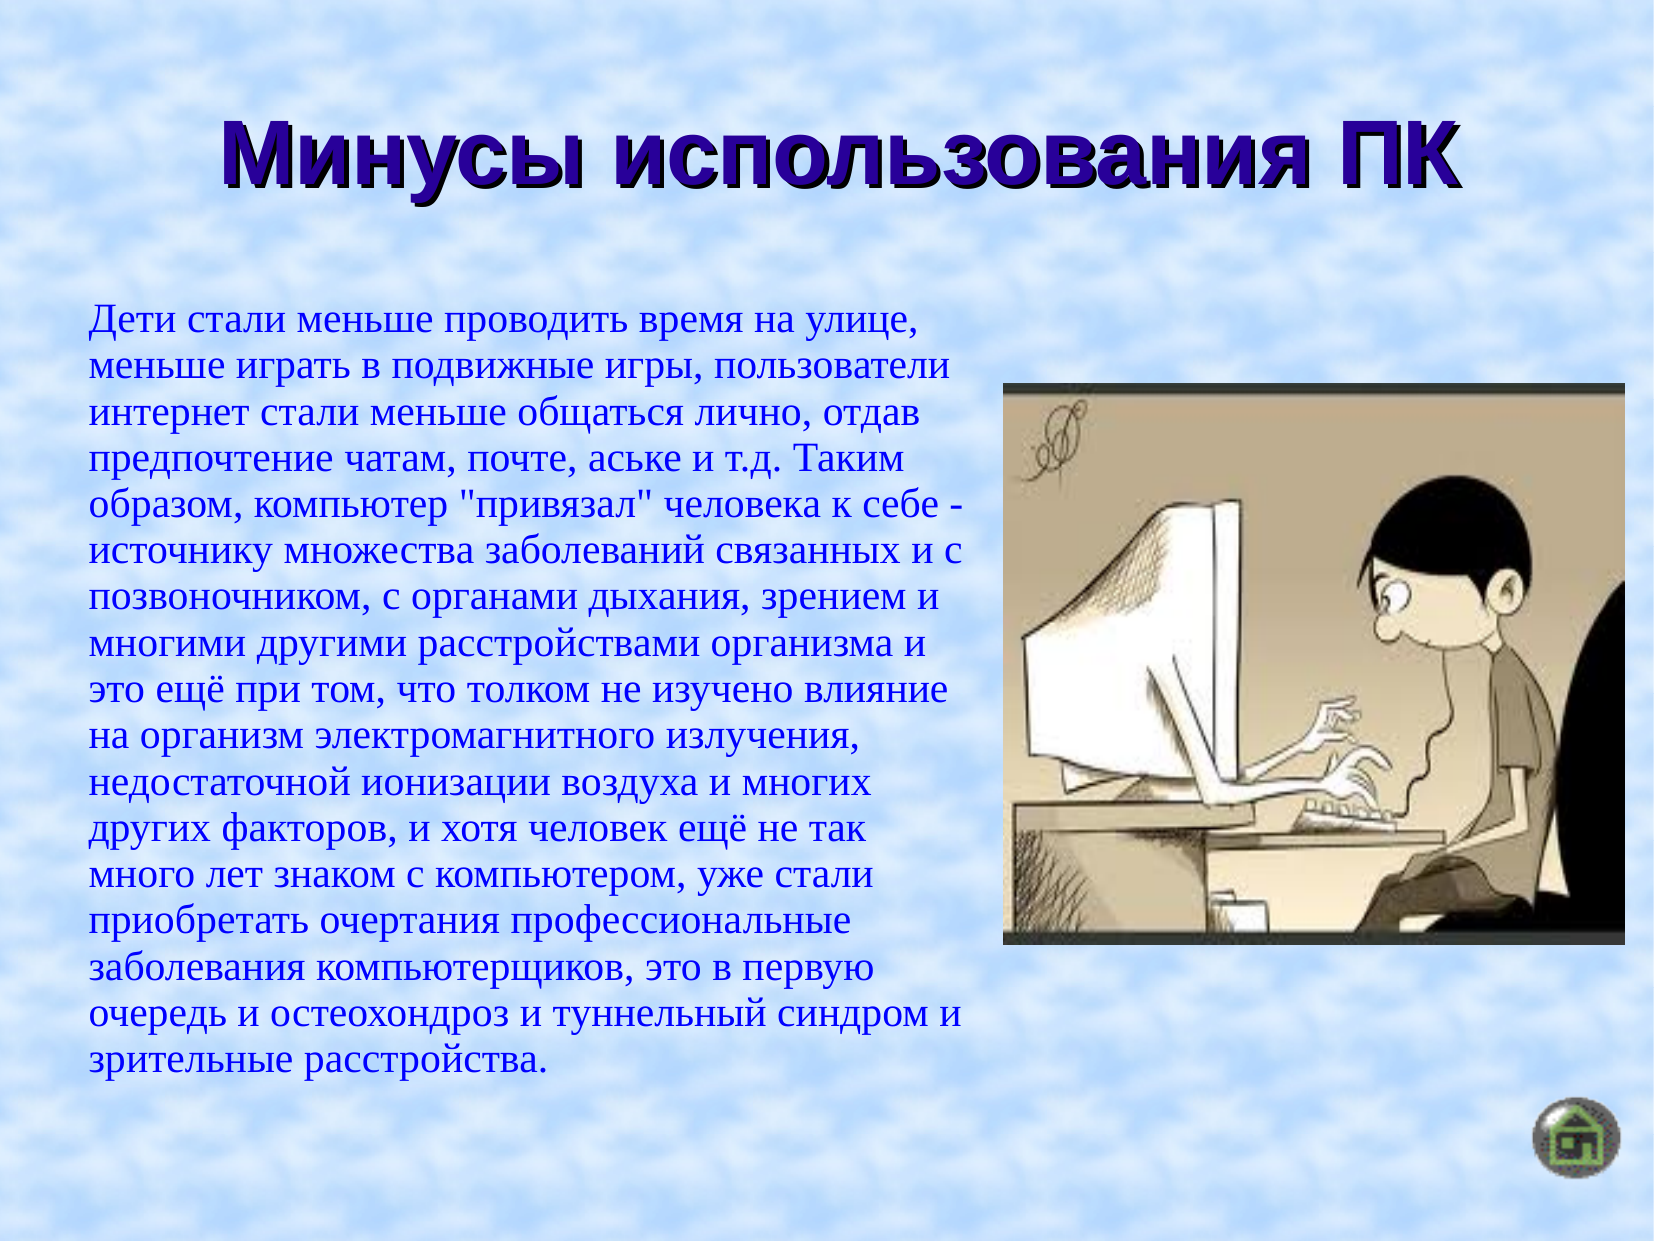

# Минусы использования ПК
Дети стали меньше проводить время на улице, меньше играть в подвижные игры, пользователи интернет стали меньше общаться лично, отдав предпочтение чатам, почте, аське и т.д. Таким образом, компьютер "привязал" человека к себе - источнику множества заболеваний связанных и с позвоночником, с органами дыхания, зрением и многими другими расстройствами организма и это ещё при том, что толком не изучено влияние на организм электромагнитного излучения, недостаточной ионизации воздуха и многих других факторов, и хотя человек ещё не так много лет знаком с компьютером, уже стали приобретать очертания профессиональные заболевания компьютерщиков, это в первую очередь и остеохондроз и туннельный синдром и зрительные расстройства.